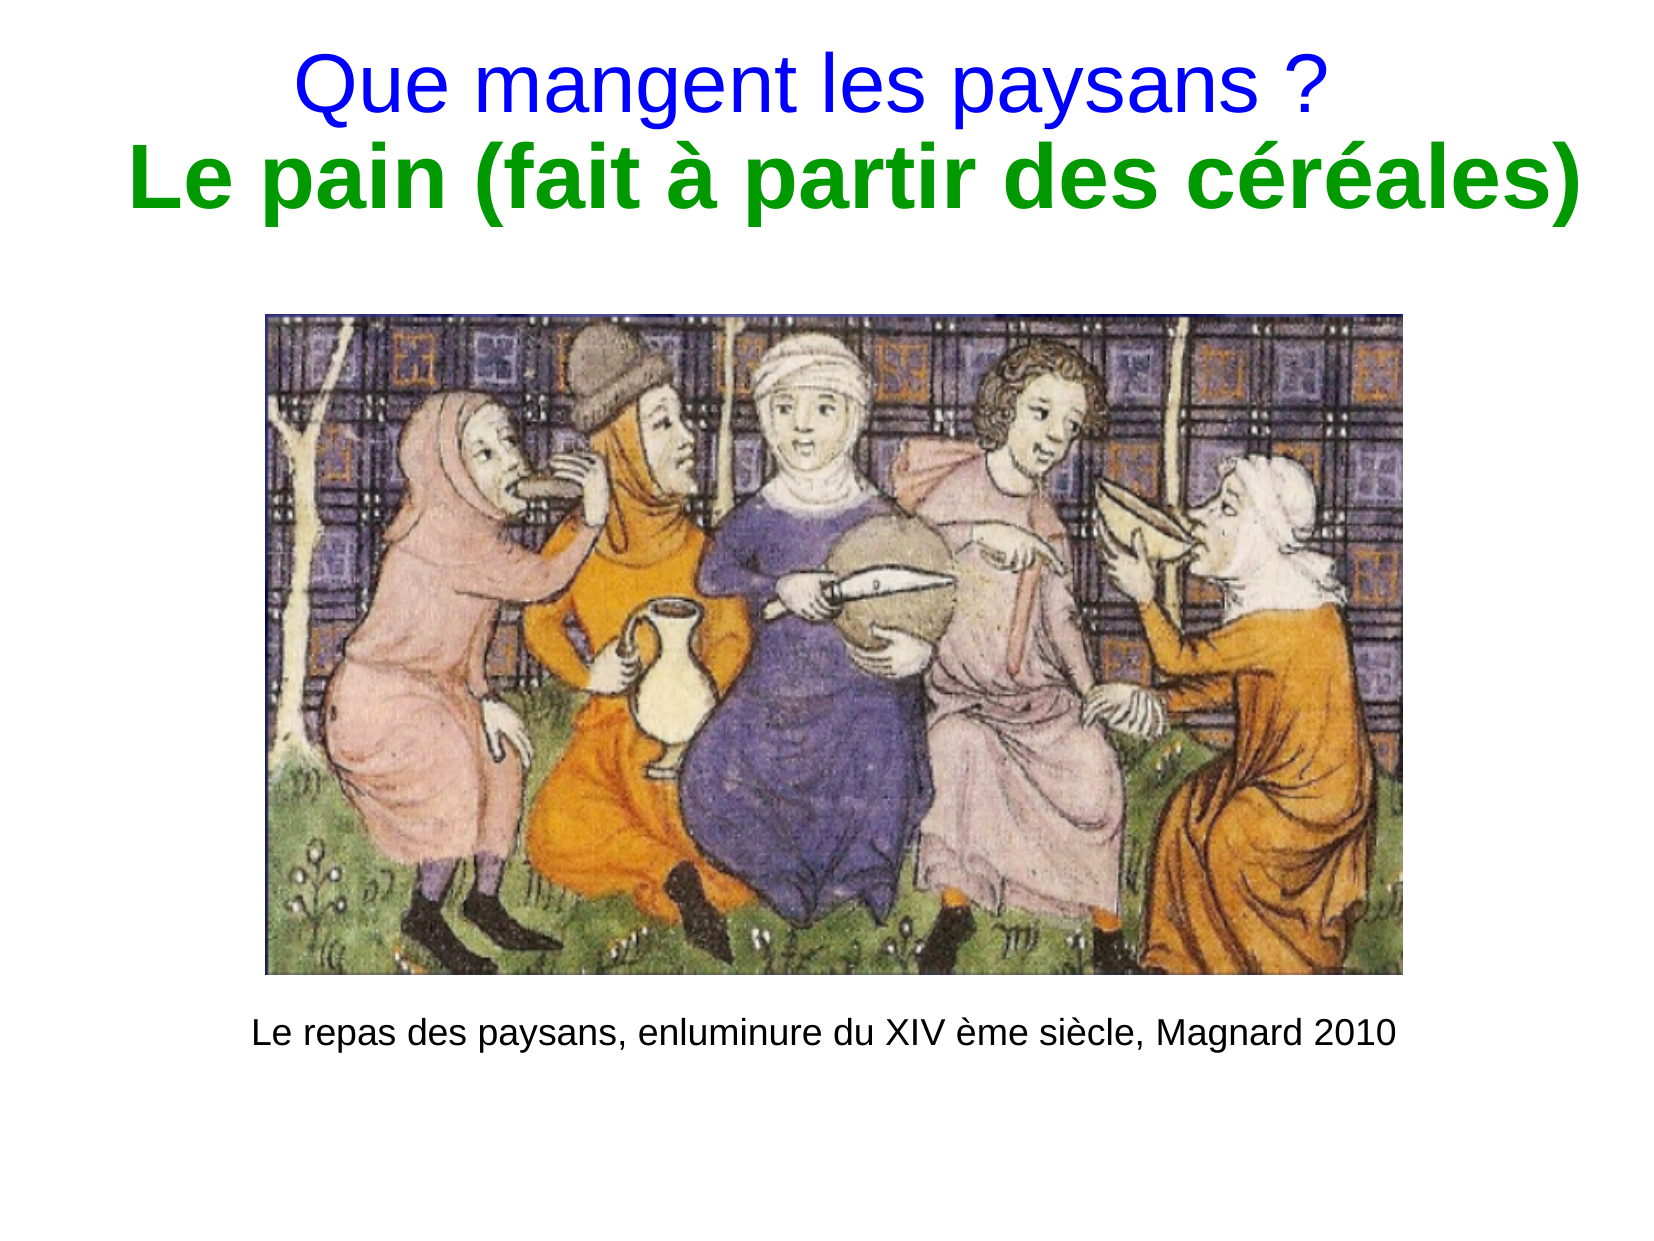

Que mangent les paysans ?
Le pain (fait à partir des céréales)
Le repas des paysans, enluminure du XIV ème siècle, Magnard 2010